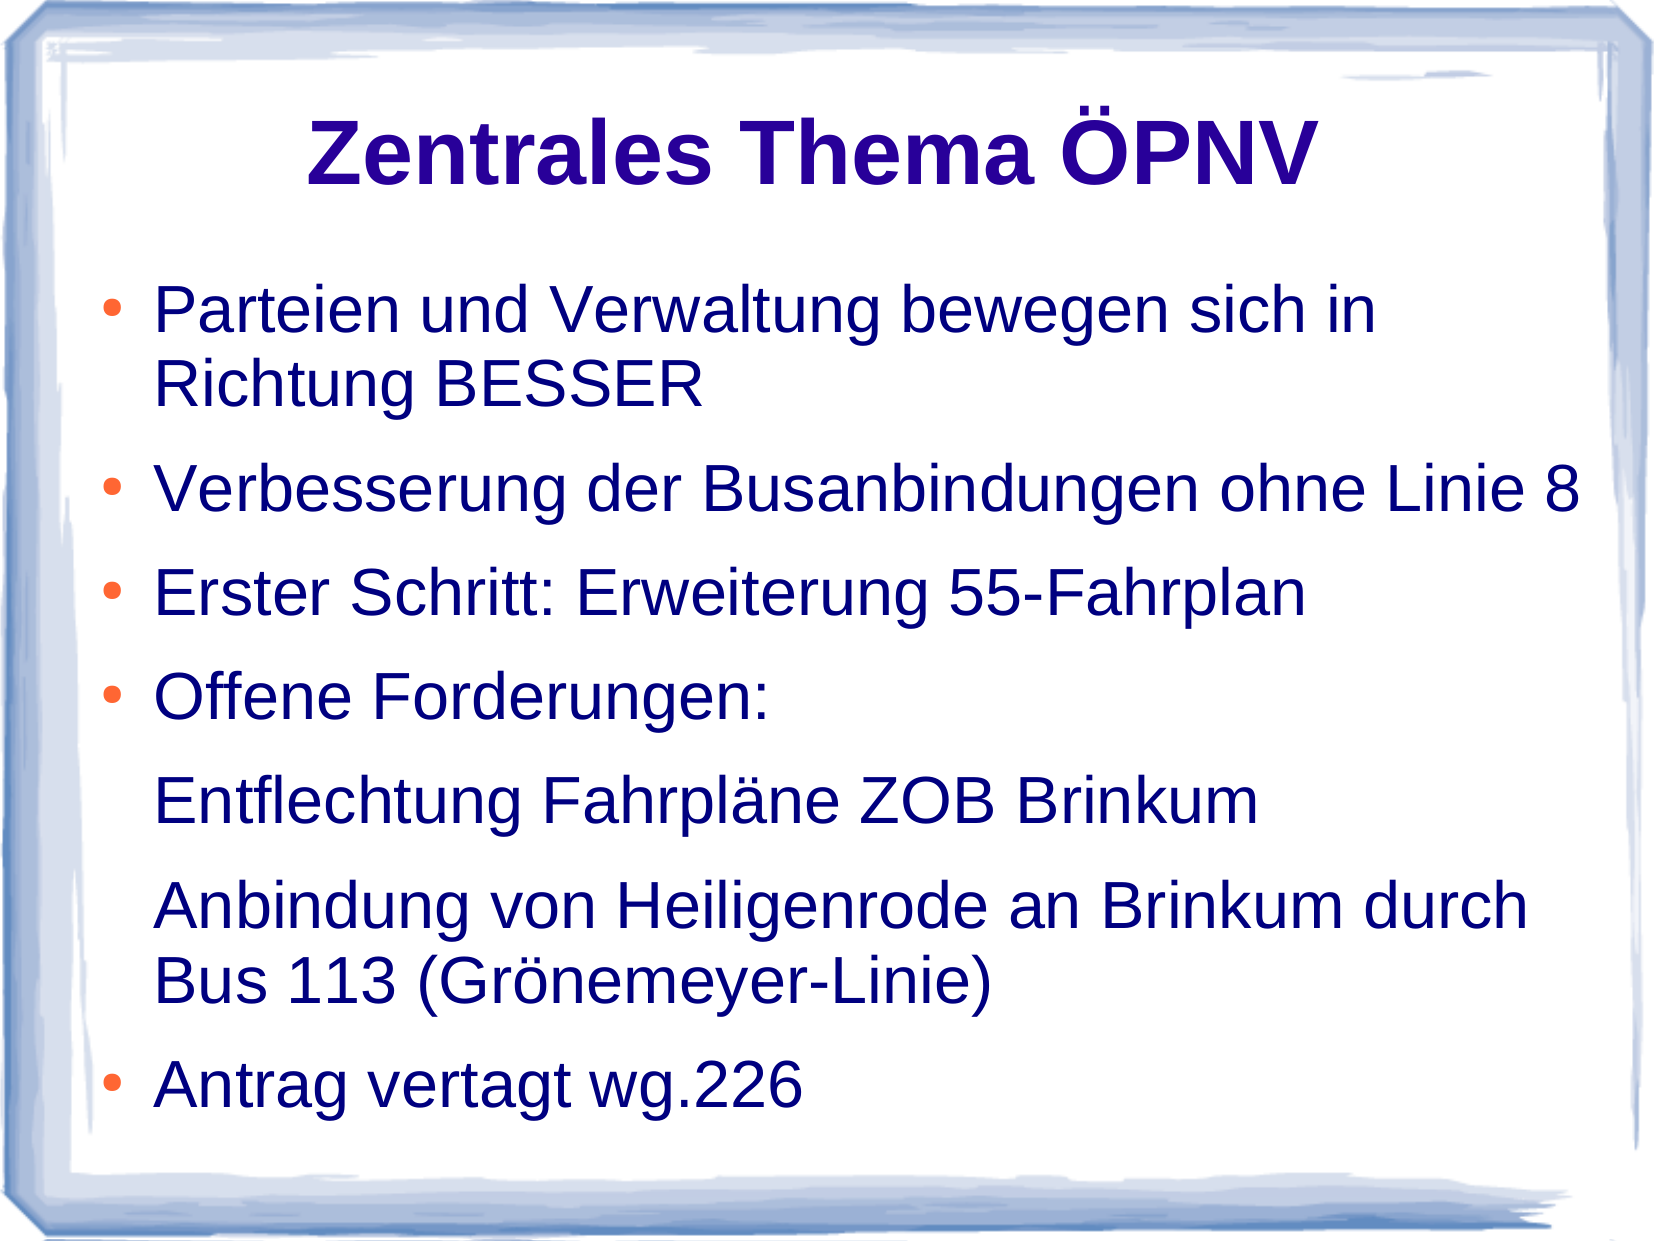

# Zentrales Thema ÖPNV
Parteien und Verwaltung bewegen sich in Richtung BESSER
Verbesserung der Busanbindungen ohne Linie 8
Erster Schritt: Erweiterung 55-Fahrplan
Offene Forderungen:
Entflechtung Fahrpläne ZOB Brinkum
Anbindung von Heiligenrode an Brinkum durch Bus 113 (Grönemeyer-Linie)
Antrag vertagt wg.226